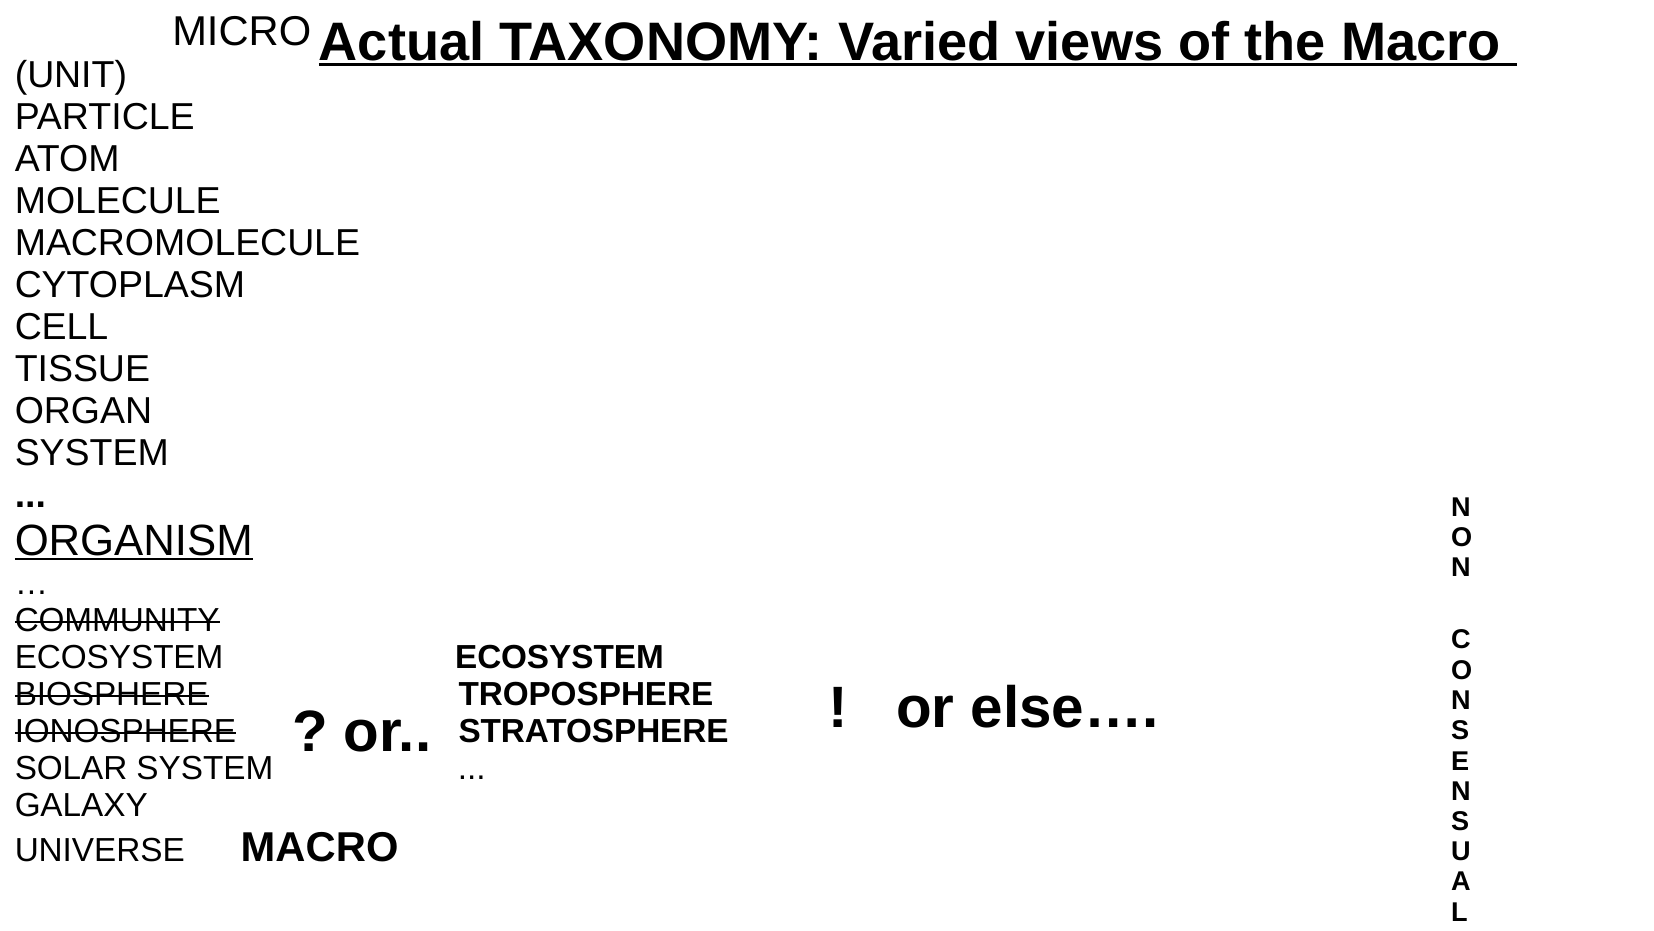

MICRO
(UNIT)
PARTICLE
ATOM
MOLECULE
MACROMOLECULE
CYTOPLASM
CELL
TISSUE
ORGAN
SYSTEM
...
ORGANISM
…
COMMUNITY
ECOSYSTEM ECOSYSTEM
BIOSPHERE TROPOSPHERE
IONOSPHERE STRATOSPHERE
SOLAR SYSTEM ...
GALAXY
UNIVERSE MACRO
Actual TAXONOMY: Varied views of the Macro
NON
CONSENSUAL
 ! or else….
? or..